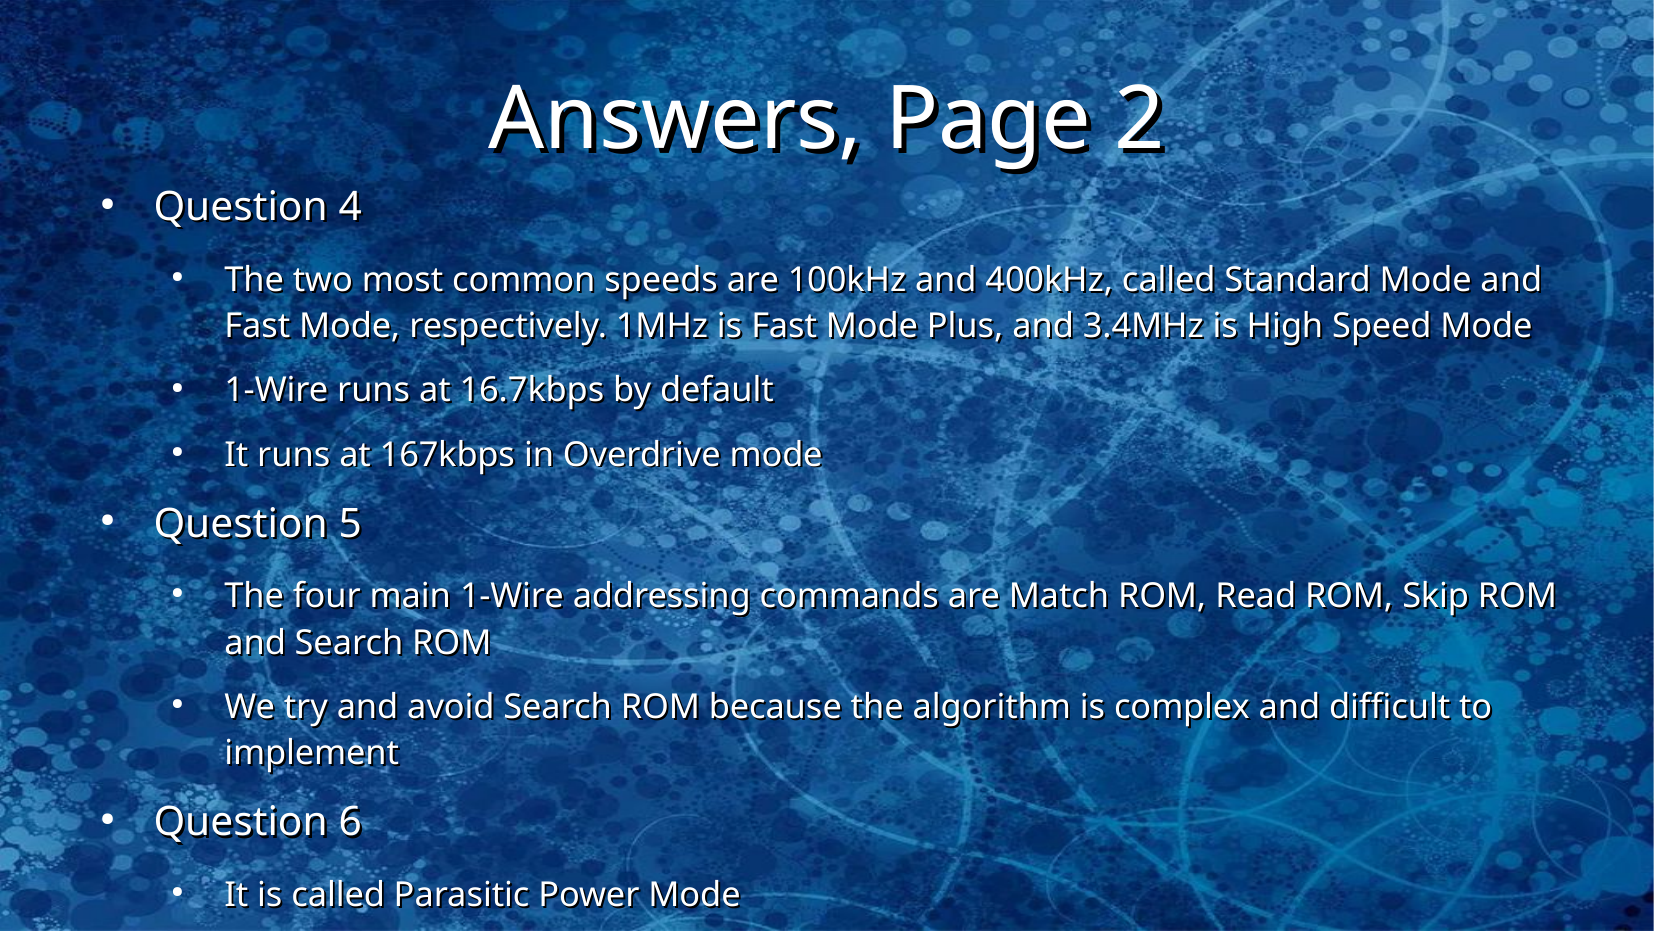

# Answers, Page 2
Question 4
The two most common speeds are 100kHz and 400kHz, called Standard Mode and Fast Mode, respectively. 1MHz is Fast Mode Plus, and 3.4MHz is High Speed Mode
1-Wire runs at 16.7kbps by default
It runs at 167kbps in Overdrive mode
Question 5
The four main 1-Wire addressing commands are Match ROM, Read ROM, Skip ROM and Search ROM
We try and avoid Search ROM because the algorithm is complex and difficult to implement
Question 6
It is called Parasitic Power Mode
It stores the charge internally through a diode into a capacitor